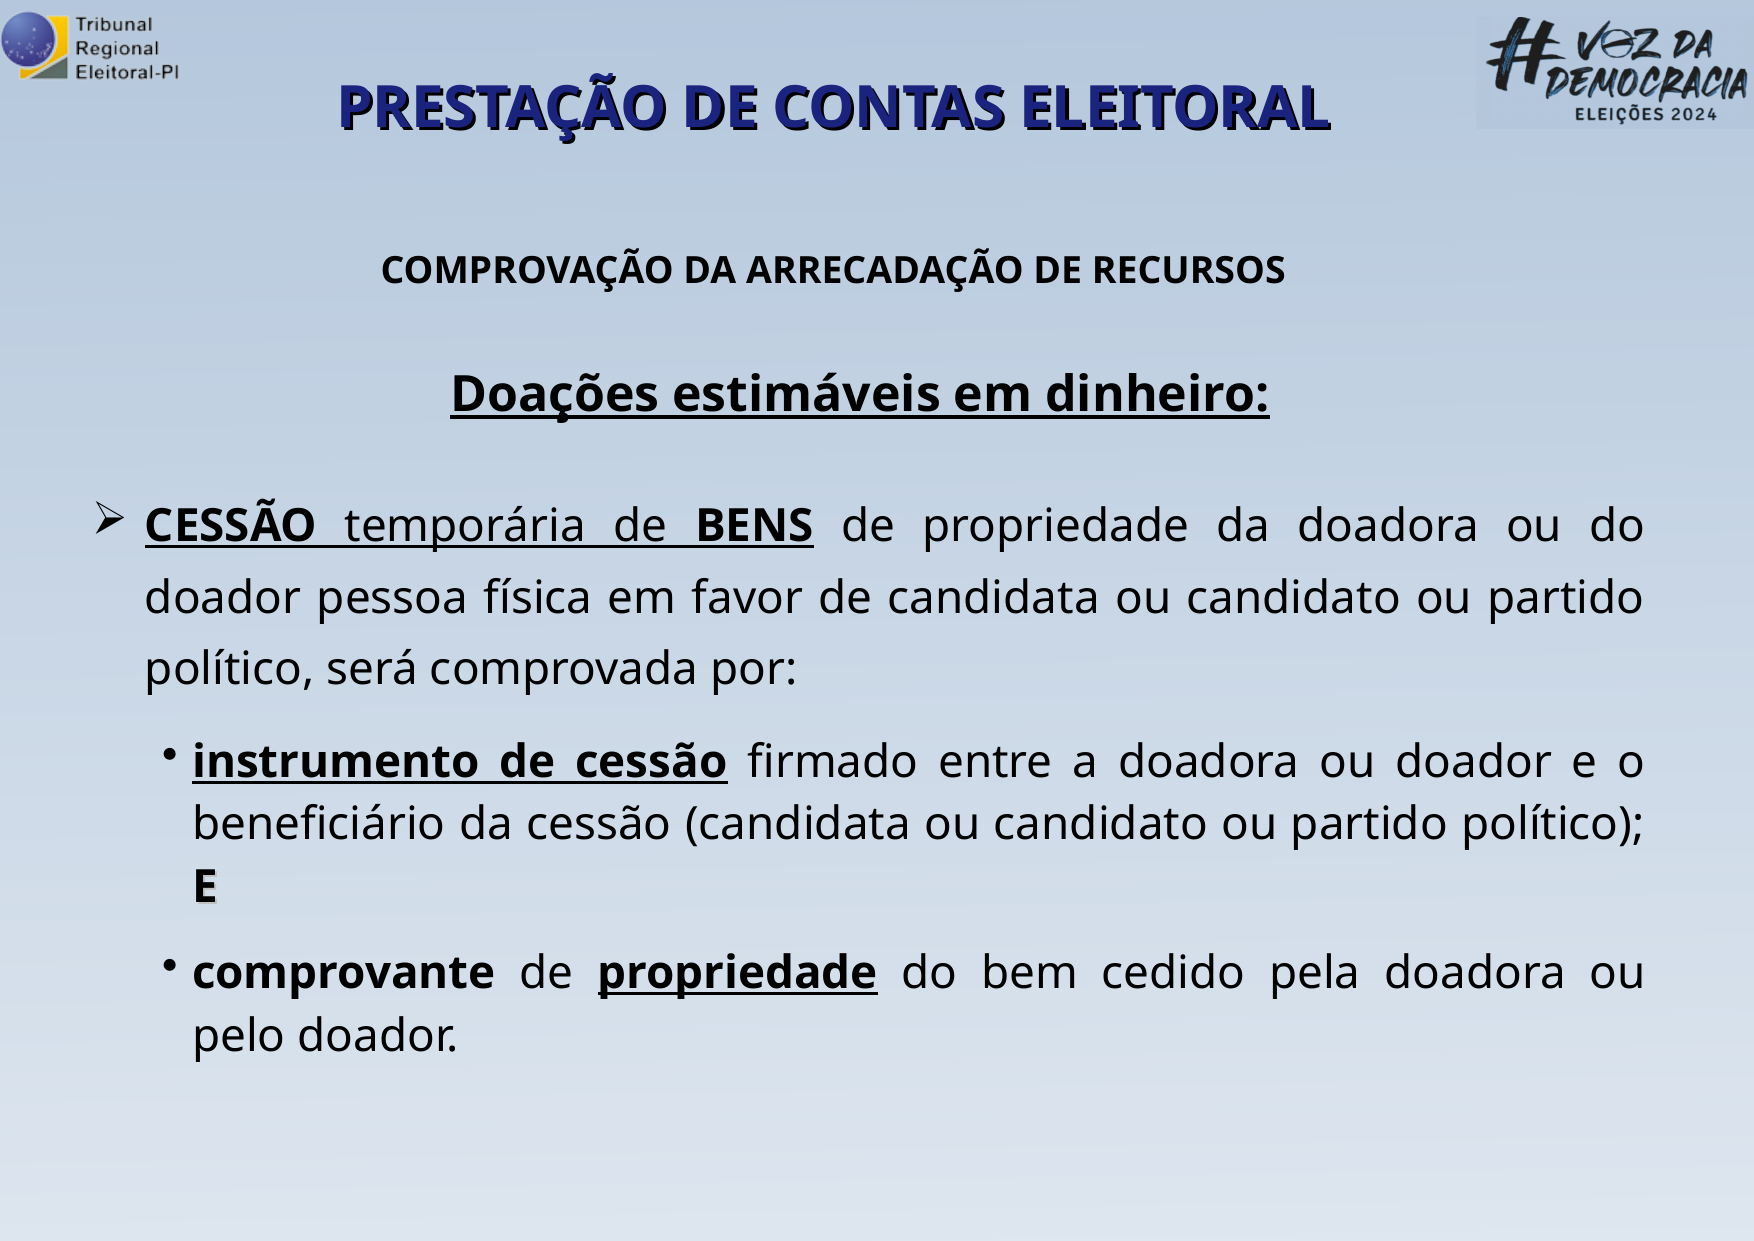

# PRESTAÇÃO DE CONTAS ELEITORAL
COMPROVAÇÃO DA ARRECADAÇÃO DE RECURSOS
Doações estimáveis em dinheiro:
CESSÃO temporária de BENS de propriedade da doadora ou do doador pessoa física em favor de candidata ou candidato ou partido político, será comprovada por:
instrumento de cessão firmado entre a doadora ou doador e o beneficiário da cessão (candidata ou candidato ou partido político); E
comprovante de propriedade do bem cedido pela doadora ou pelo doador.